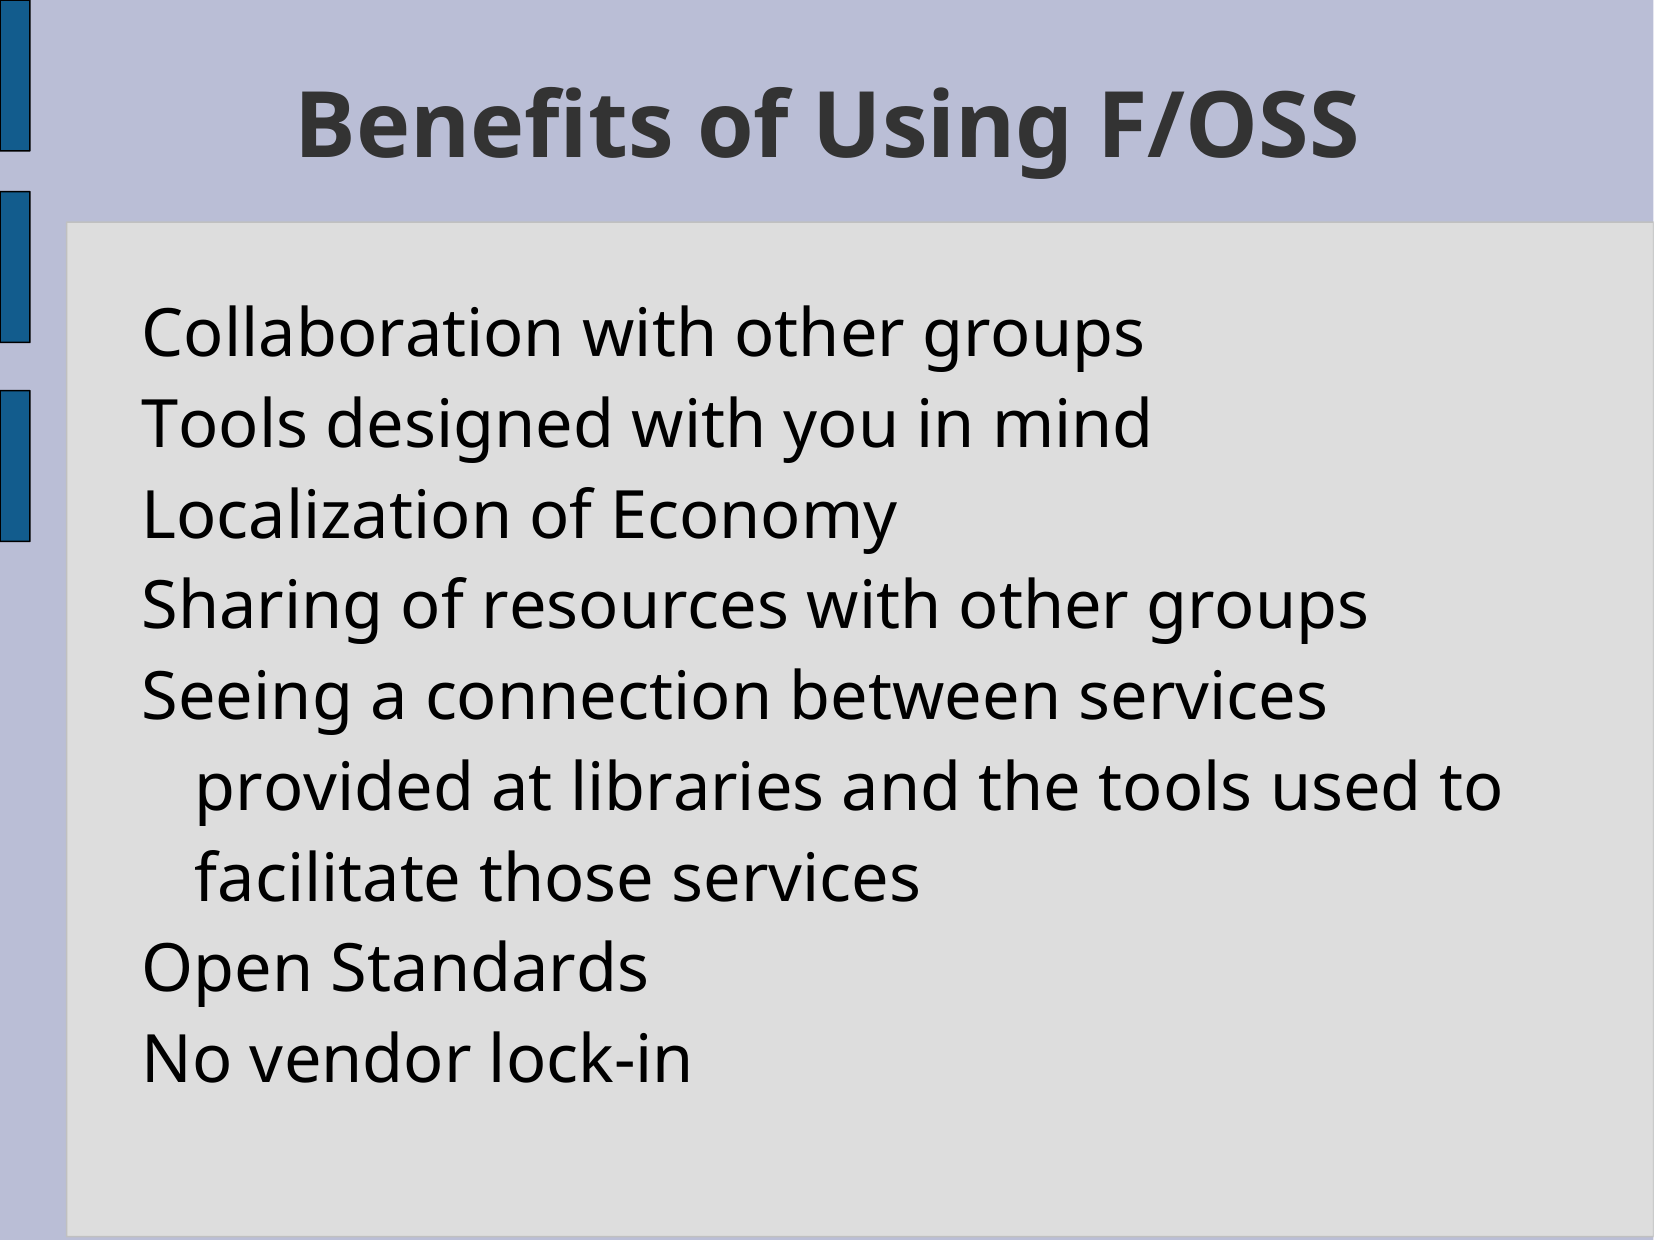

# Benefits of Using F/OSS
Collaboration with other groups
Tools designed with you in mind
Localization of Economy
Sharing of resources with other groups
Seeing a connection between services provided at libraries and the tools used to facilitate those services
Open Standards
No vendor lock-in